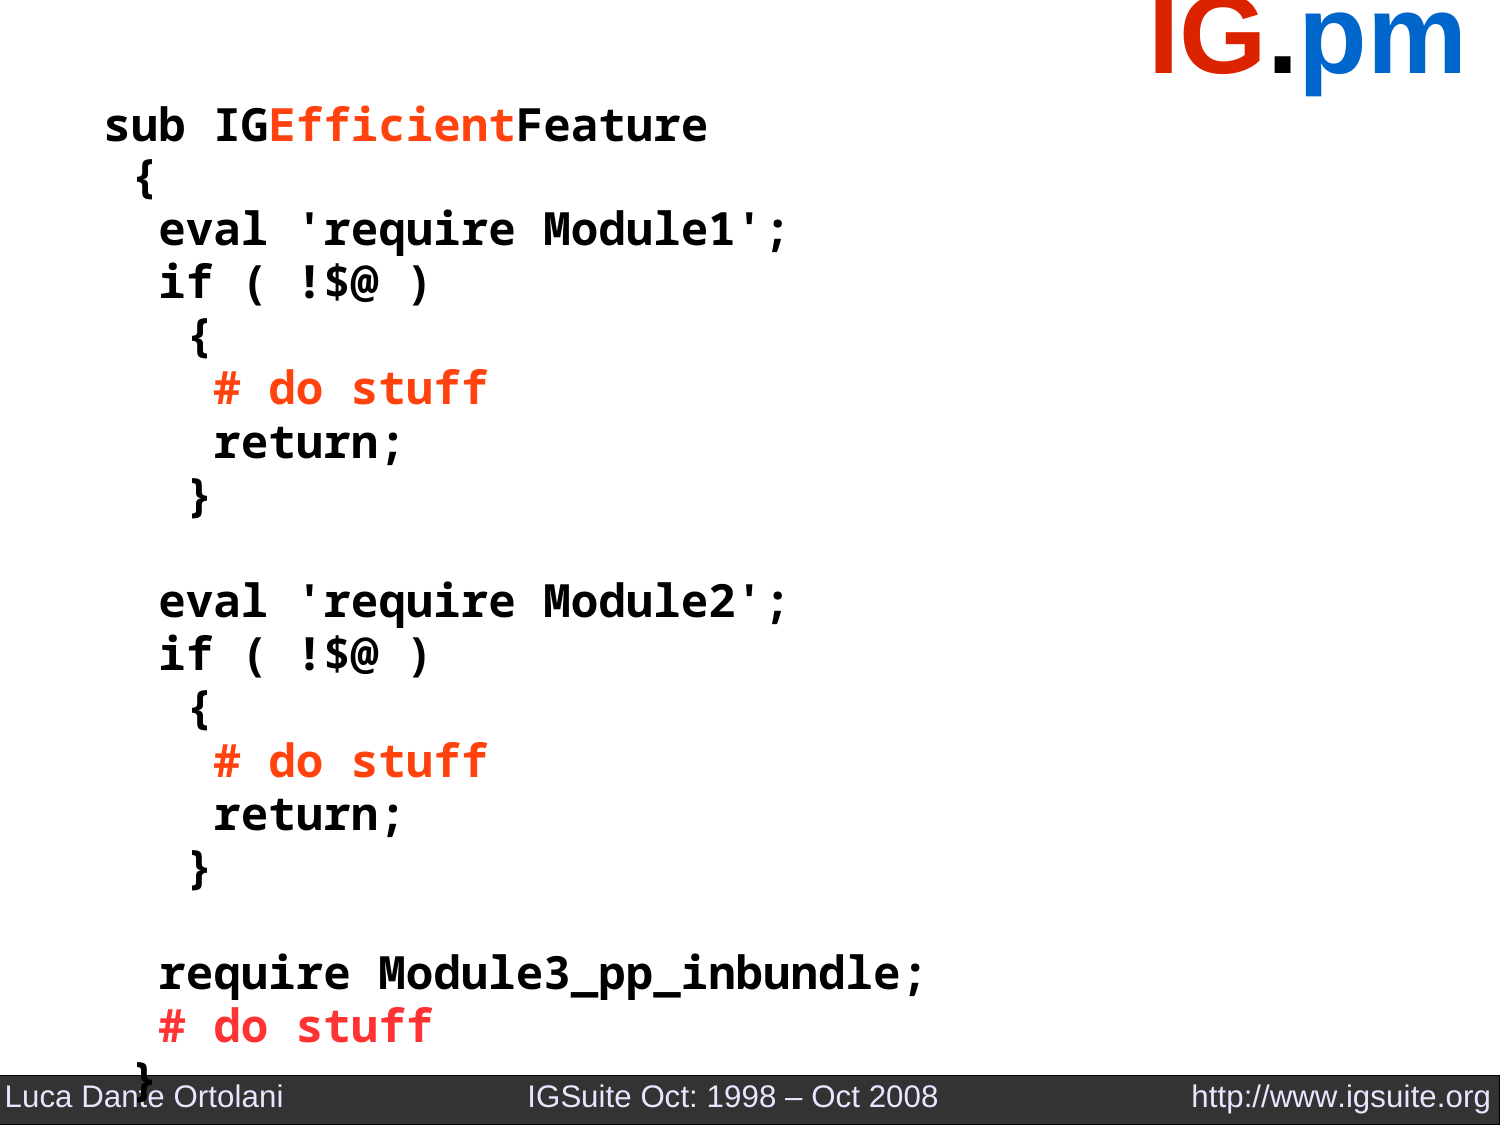

IG.pm
sub IGEfficientFeature
 {
 eval 'require Module1';
 if ( !$@ )
 {
 # do stuff
 return;
 }
 eval 'require Module2';
 if ( !$@ )
 {
 # do stuff
 return;
 }
 require Module3_pp_inbundle;
 # do stuff
 }
Luca Dante Ortolani IGSuite Oct: 1998 – Oct 2008 http://www.igsuite.org